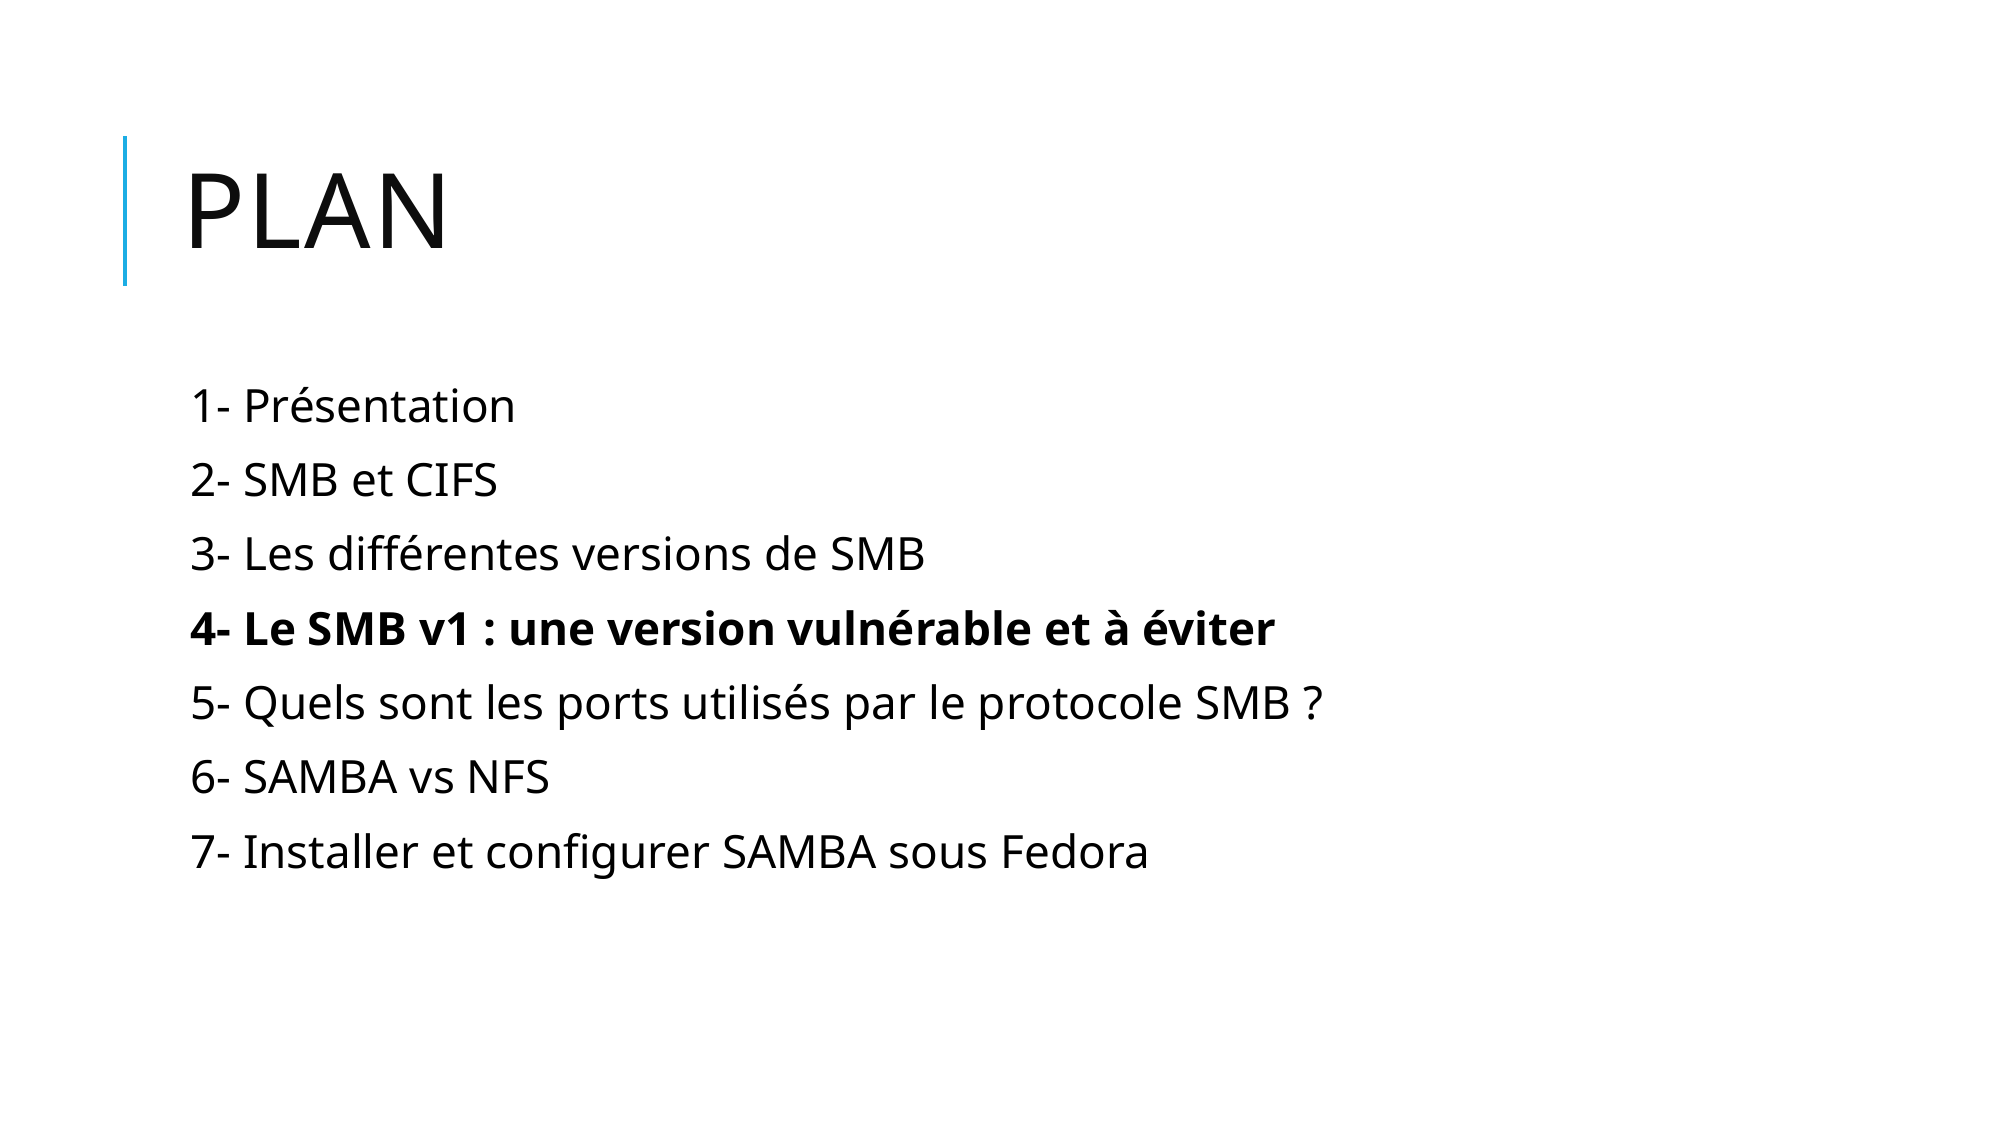

# Plan
1- Présentation
2- SMB et CIFS
3- Les différentes versions de SMB
4- Le SMB v1 : une version vulnérable et à éviter
5- Quels sont les ports utilisés par le protocole SMB ?
6- SAMBA vs NFS
7- Installer et configurer SAMBA sous Fedora